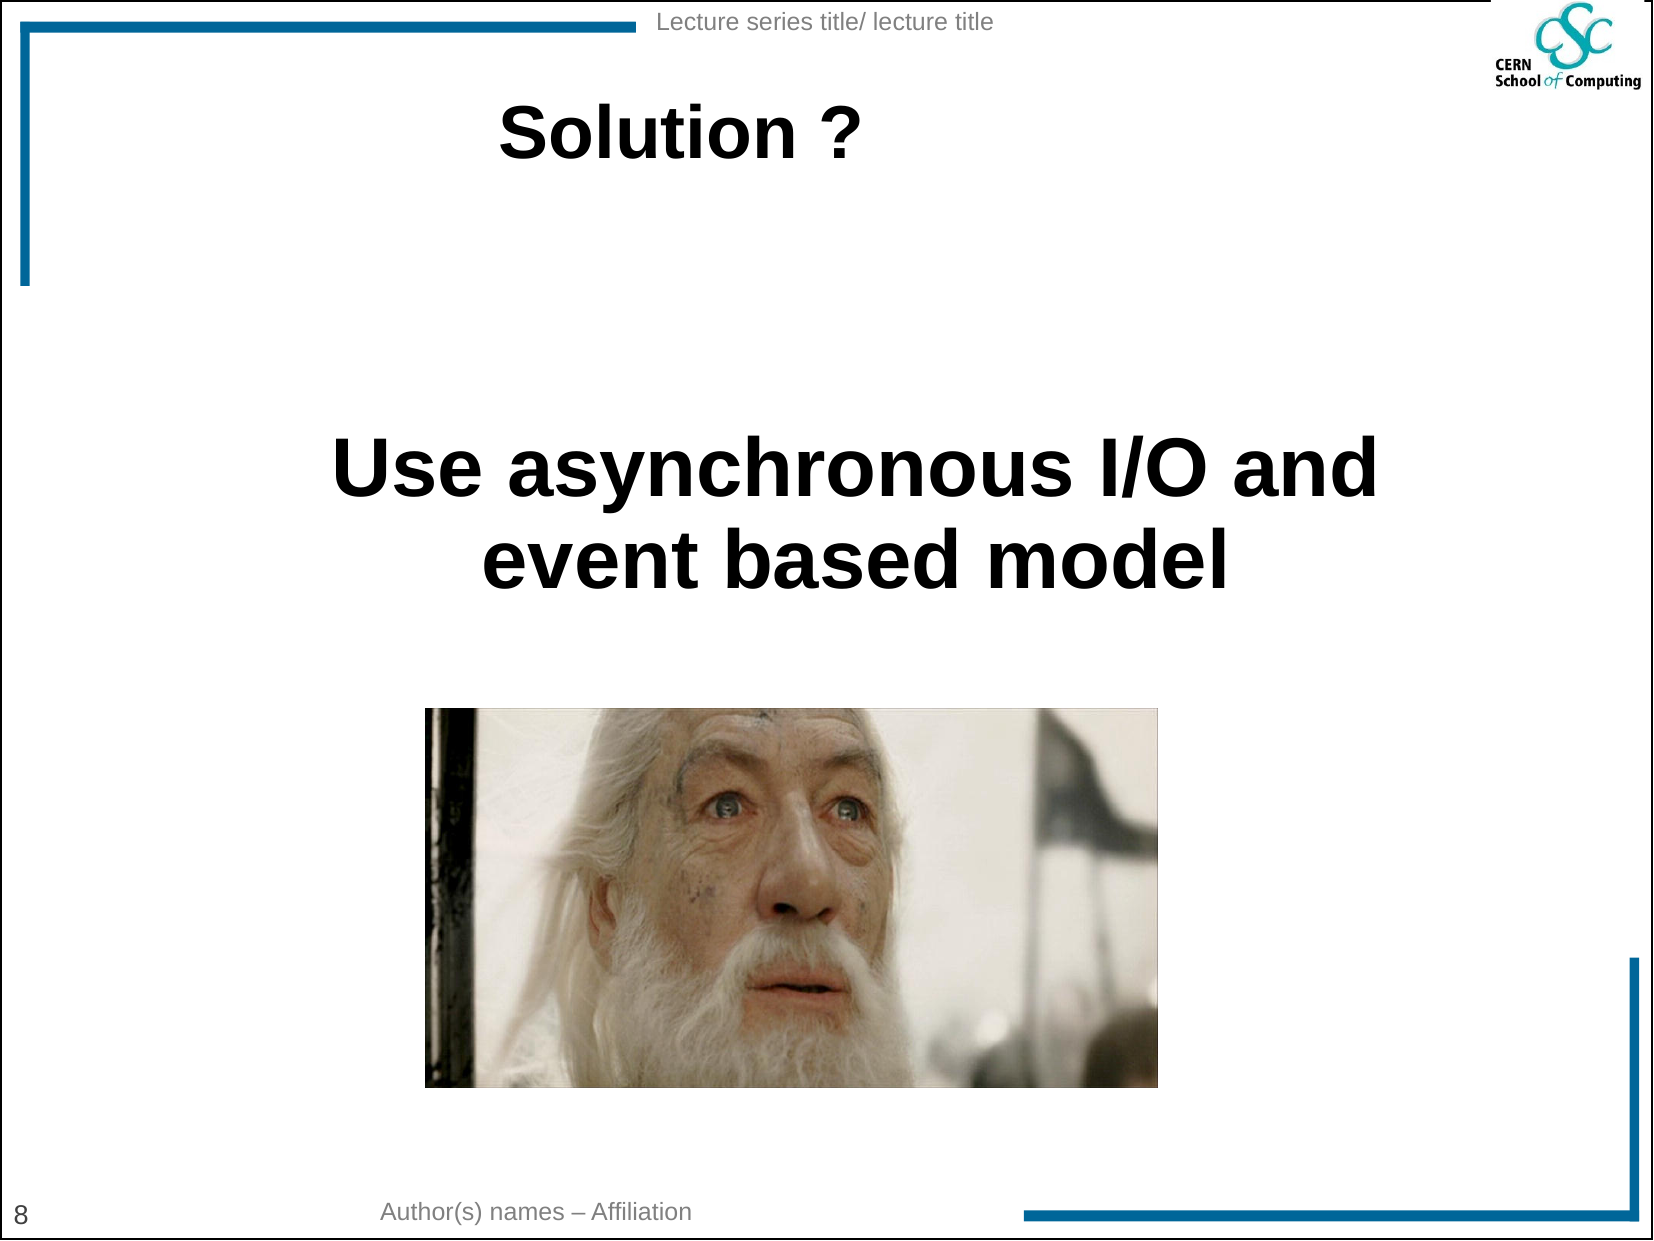

Solution ?
Use asynchronous I/O and event based model